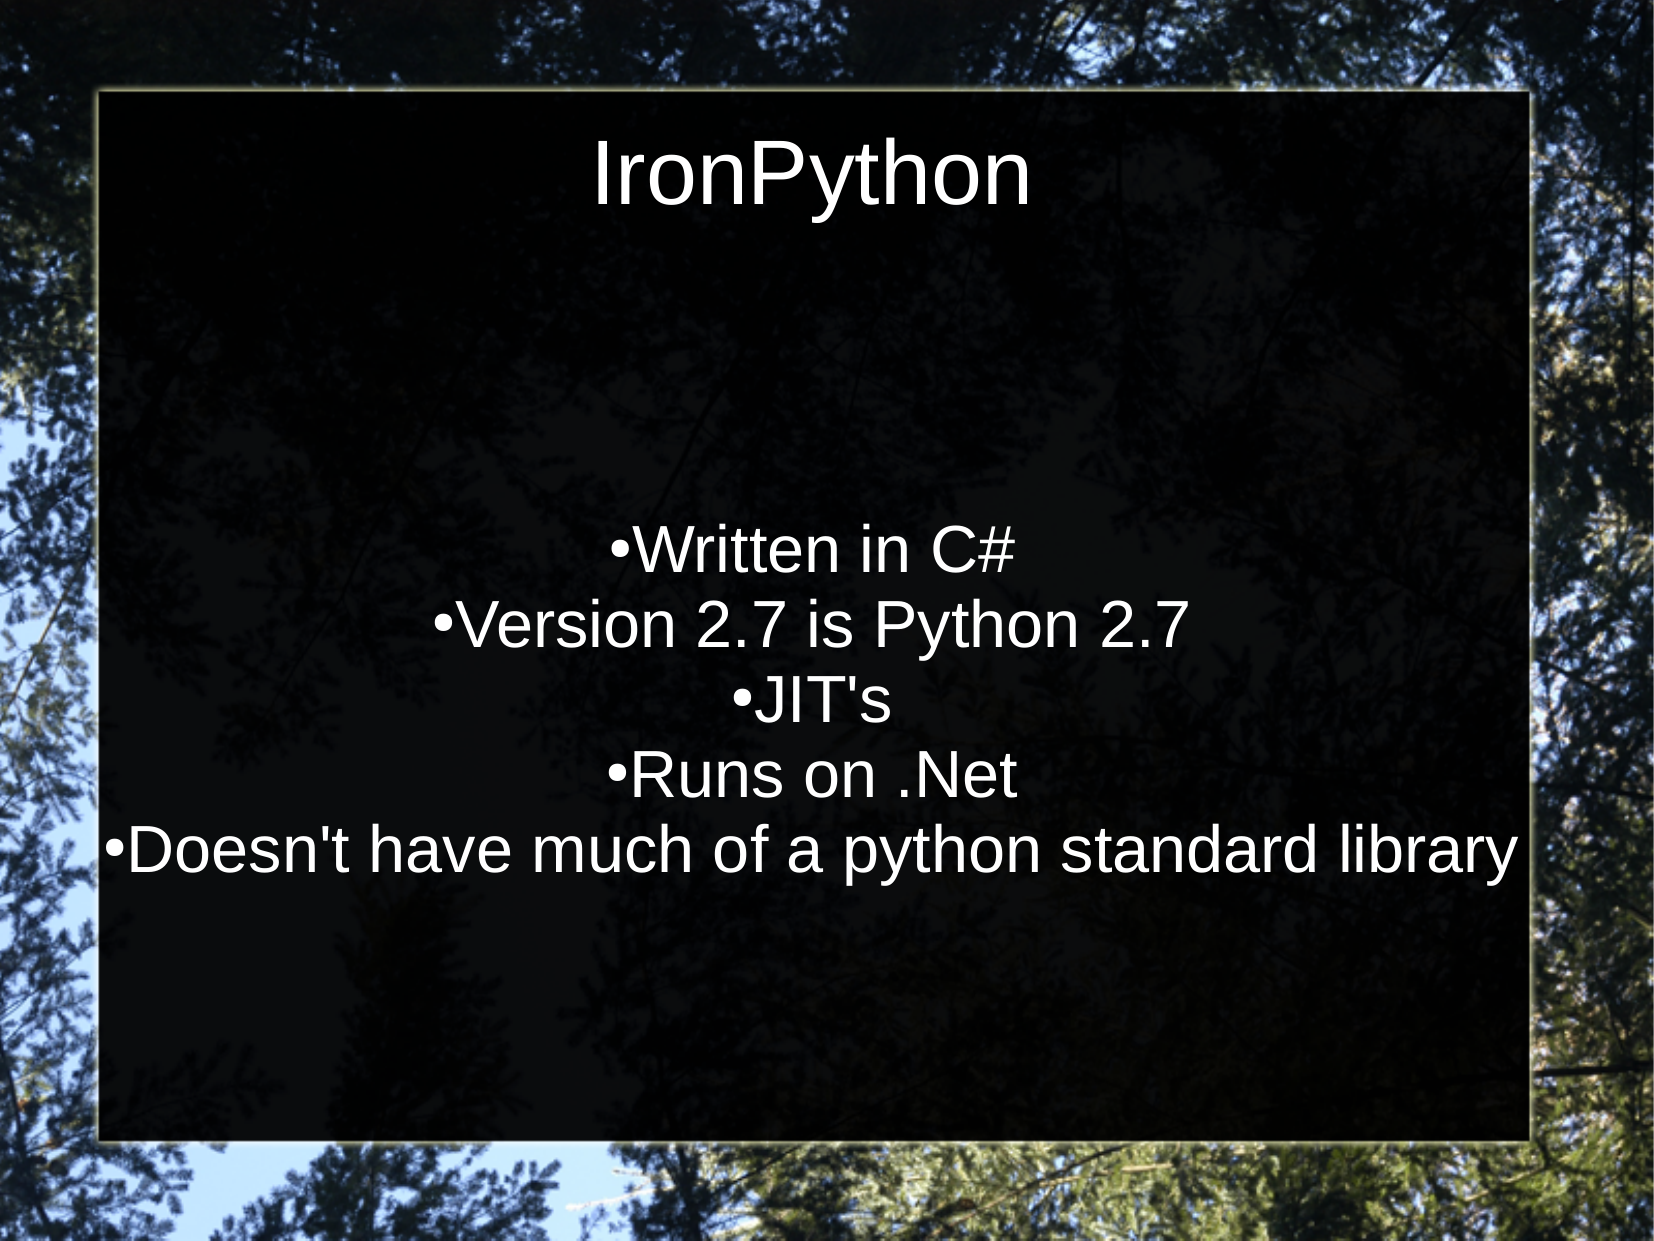

# IronPython
Written in C#
Version 2.7 is Python 2.7
JIT's
Runs on .Net
Doesn't have much of a python standard library